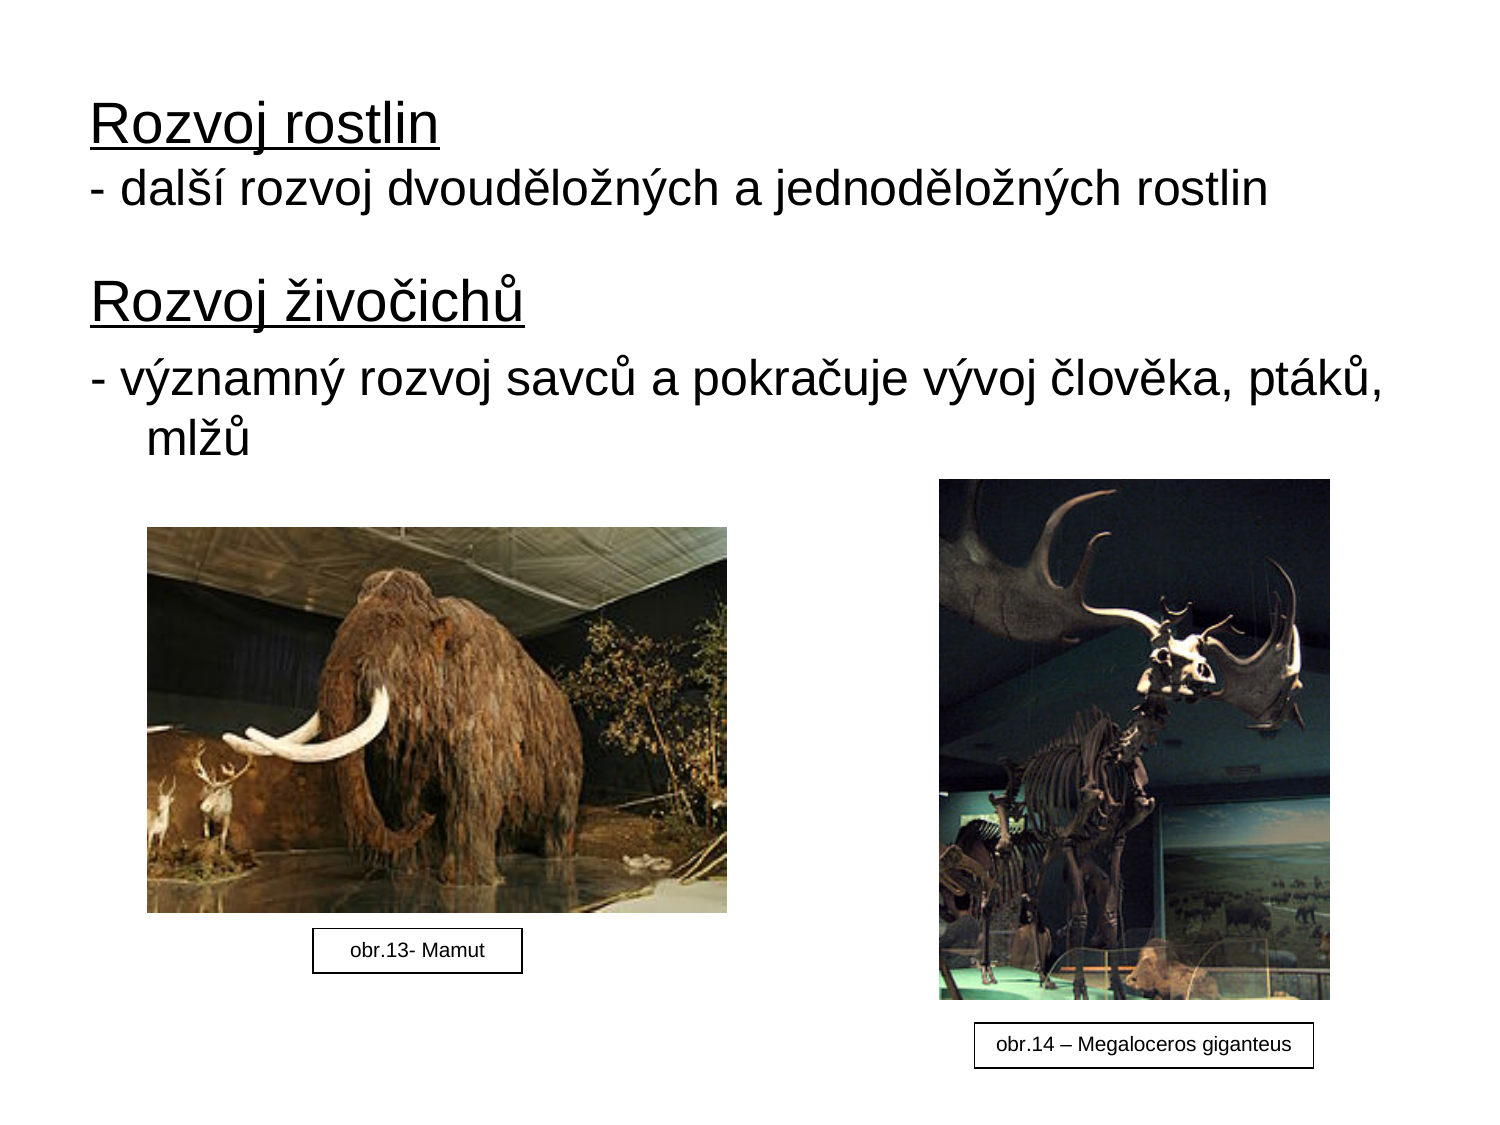

# Rozvoj rostlin - další rozvoj dvouděložných a jednoděložných rostlin
Rozvoj živočichů
- významný rozvoj savců a pokračuje vývoj člověka, ptáků, mlžů
obr.13- Mamut
obr.14 – Megaloceros giganteus